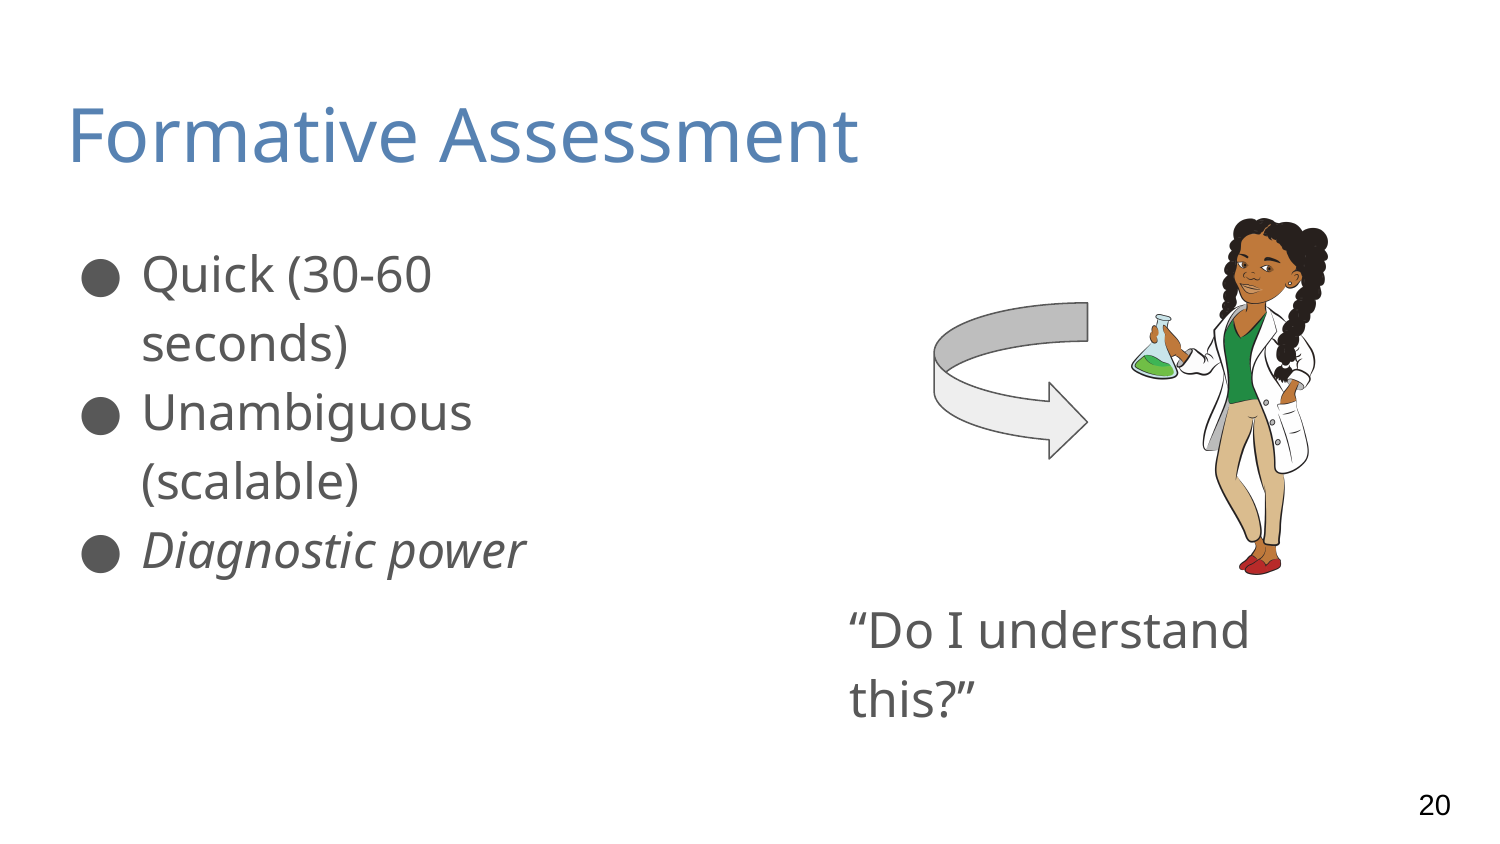

# Formative Assessment
Quick (30-60 seconds)
Unambiguous (scalable)
Diagnostic power
“Do I understand this?”